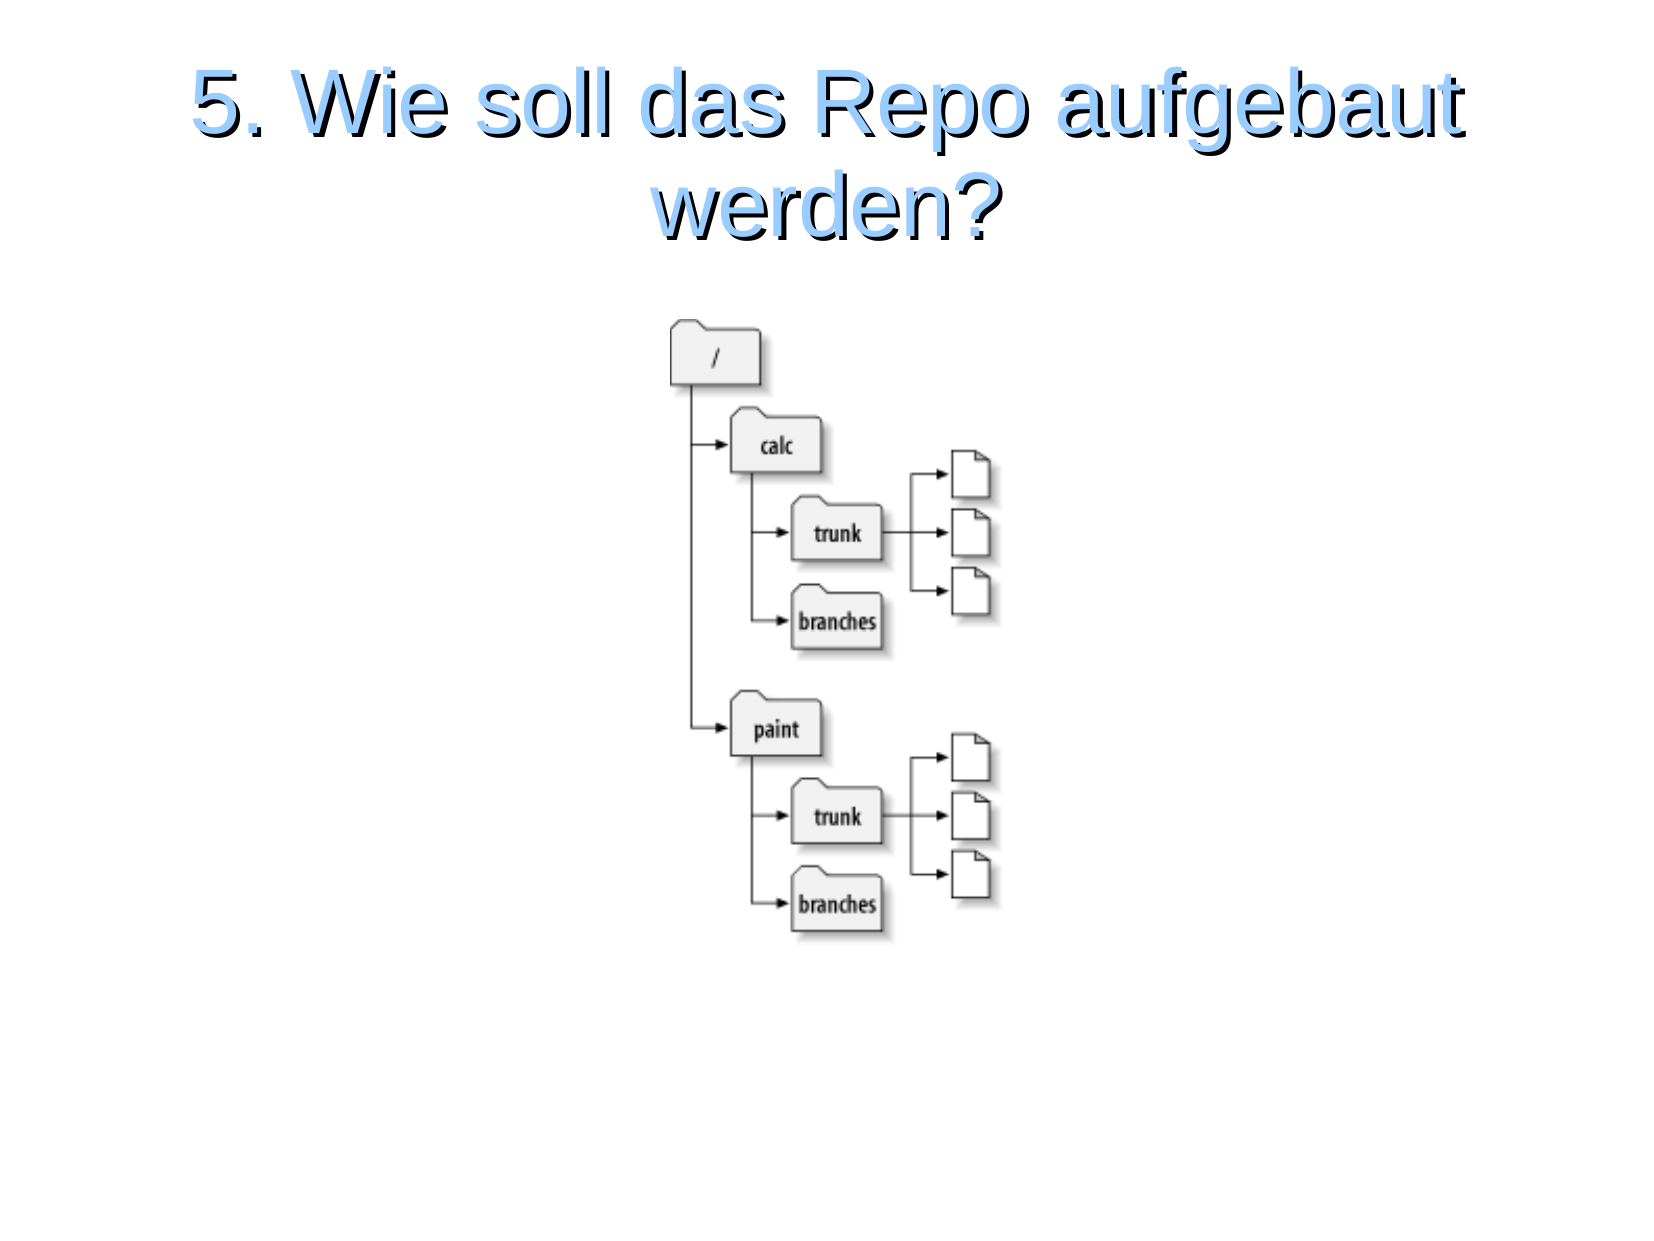

# 5. Wie soll das Repo aufgebaut werden?